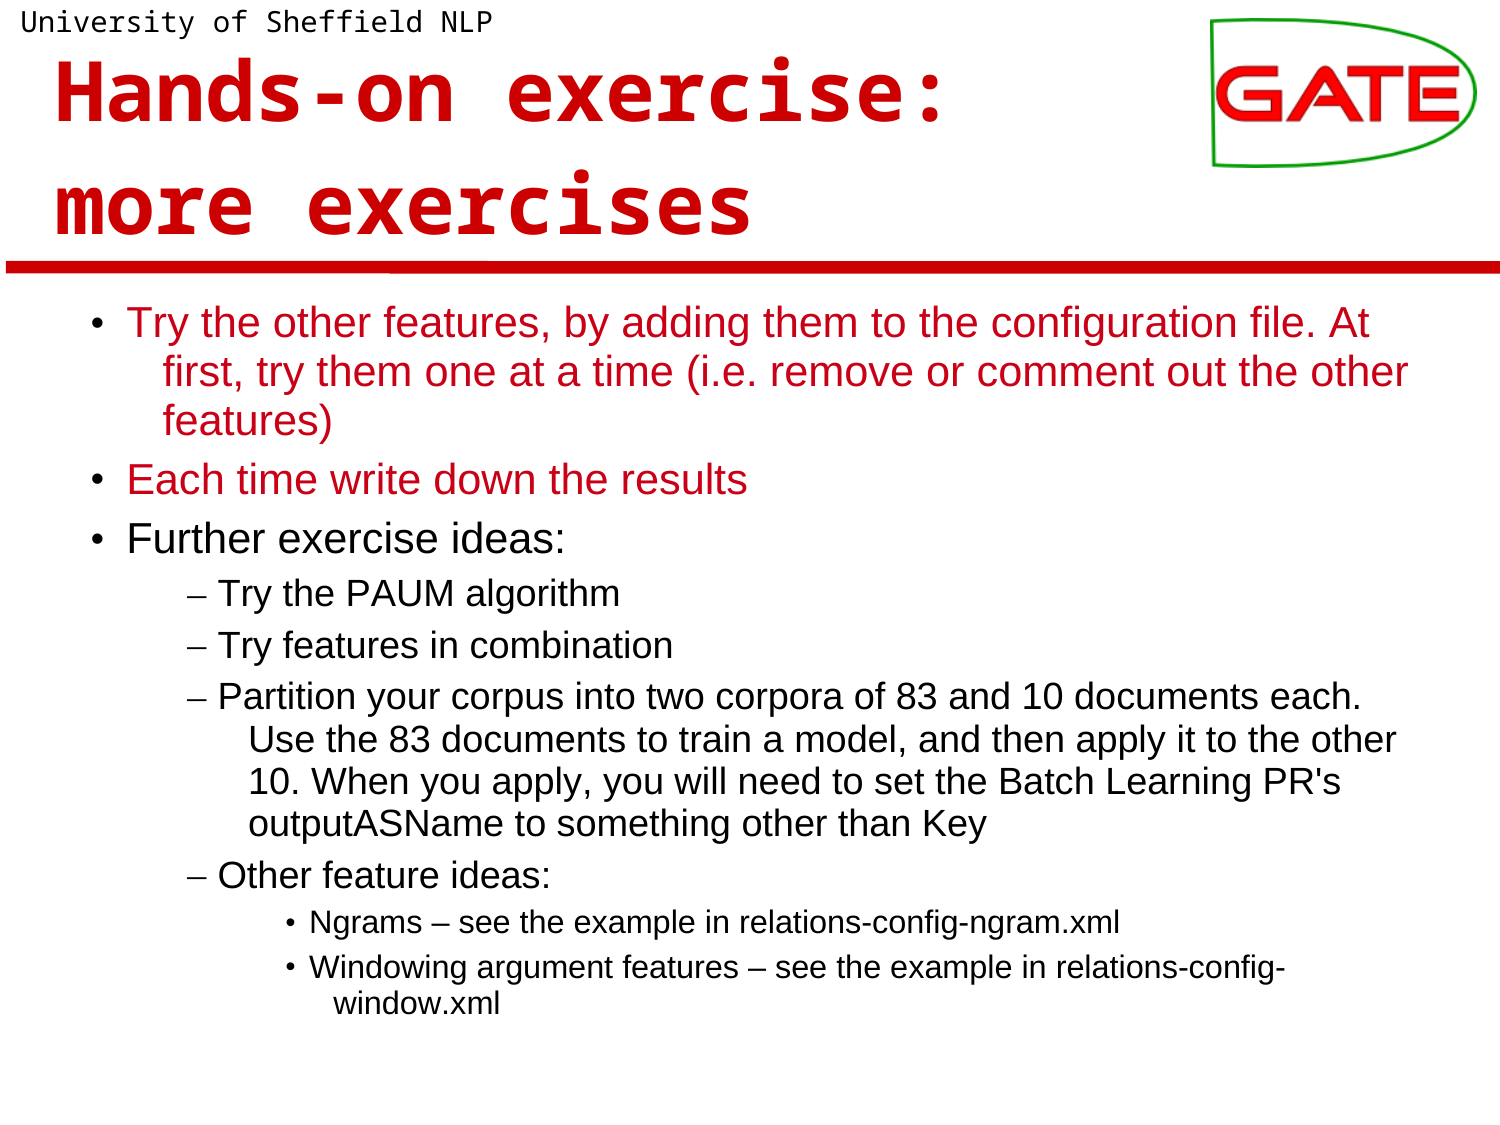

# Hands-on exercise: more exercises
Try the other features, by adding them to the configuration file. At first, try them one at a time (i.e. remove or comment out the other features)
Each time write down the results
Further exercise ideas:
Try the PAUM algorithm
Try features in combination
Partition your corpus into two corpora of 83 and 10 documents each. Use the 83 documents to train a model, and then apply it to the other 10. When you apply, you will need to set the Batch Learning PR's outputASName to something other than Key
Other feature ideas:
Ngrams – see the example in relations-config-ngram.xml
Windowing argument features – see the example in relations-config-window.xml